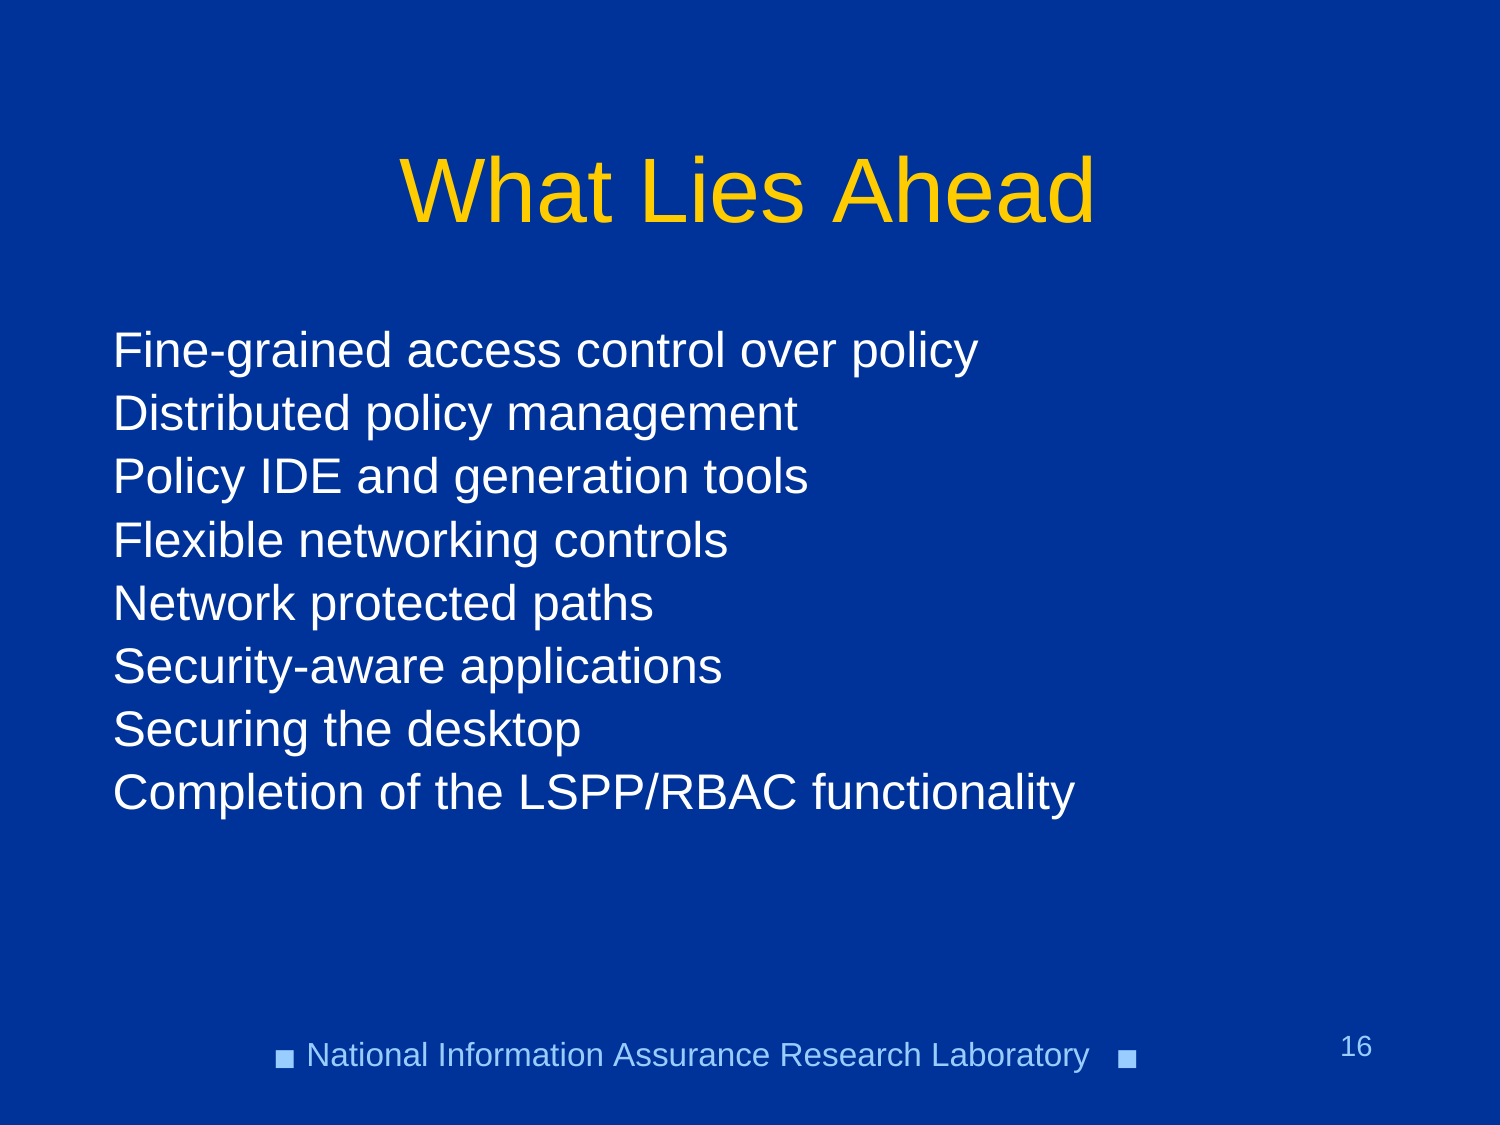

# What Lies Ahead
Fine-grained access control over policy
Distributed policy management
Policy IDE and generation tools
Flexible networking controls
Network protected paths
Security-aware applications
Securing the desktop
Completion of the LSPP/RBAC functionality